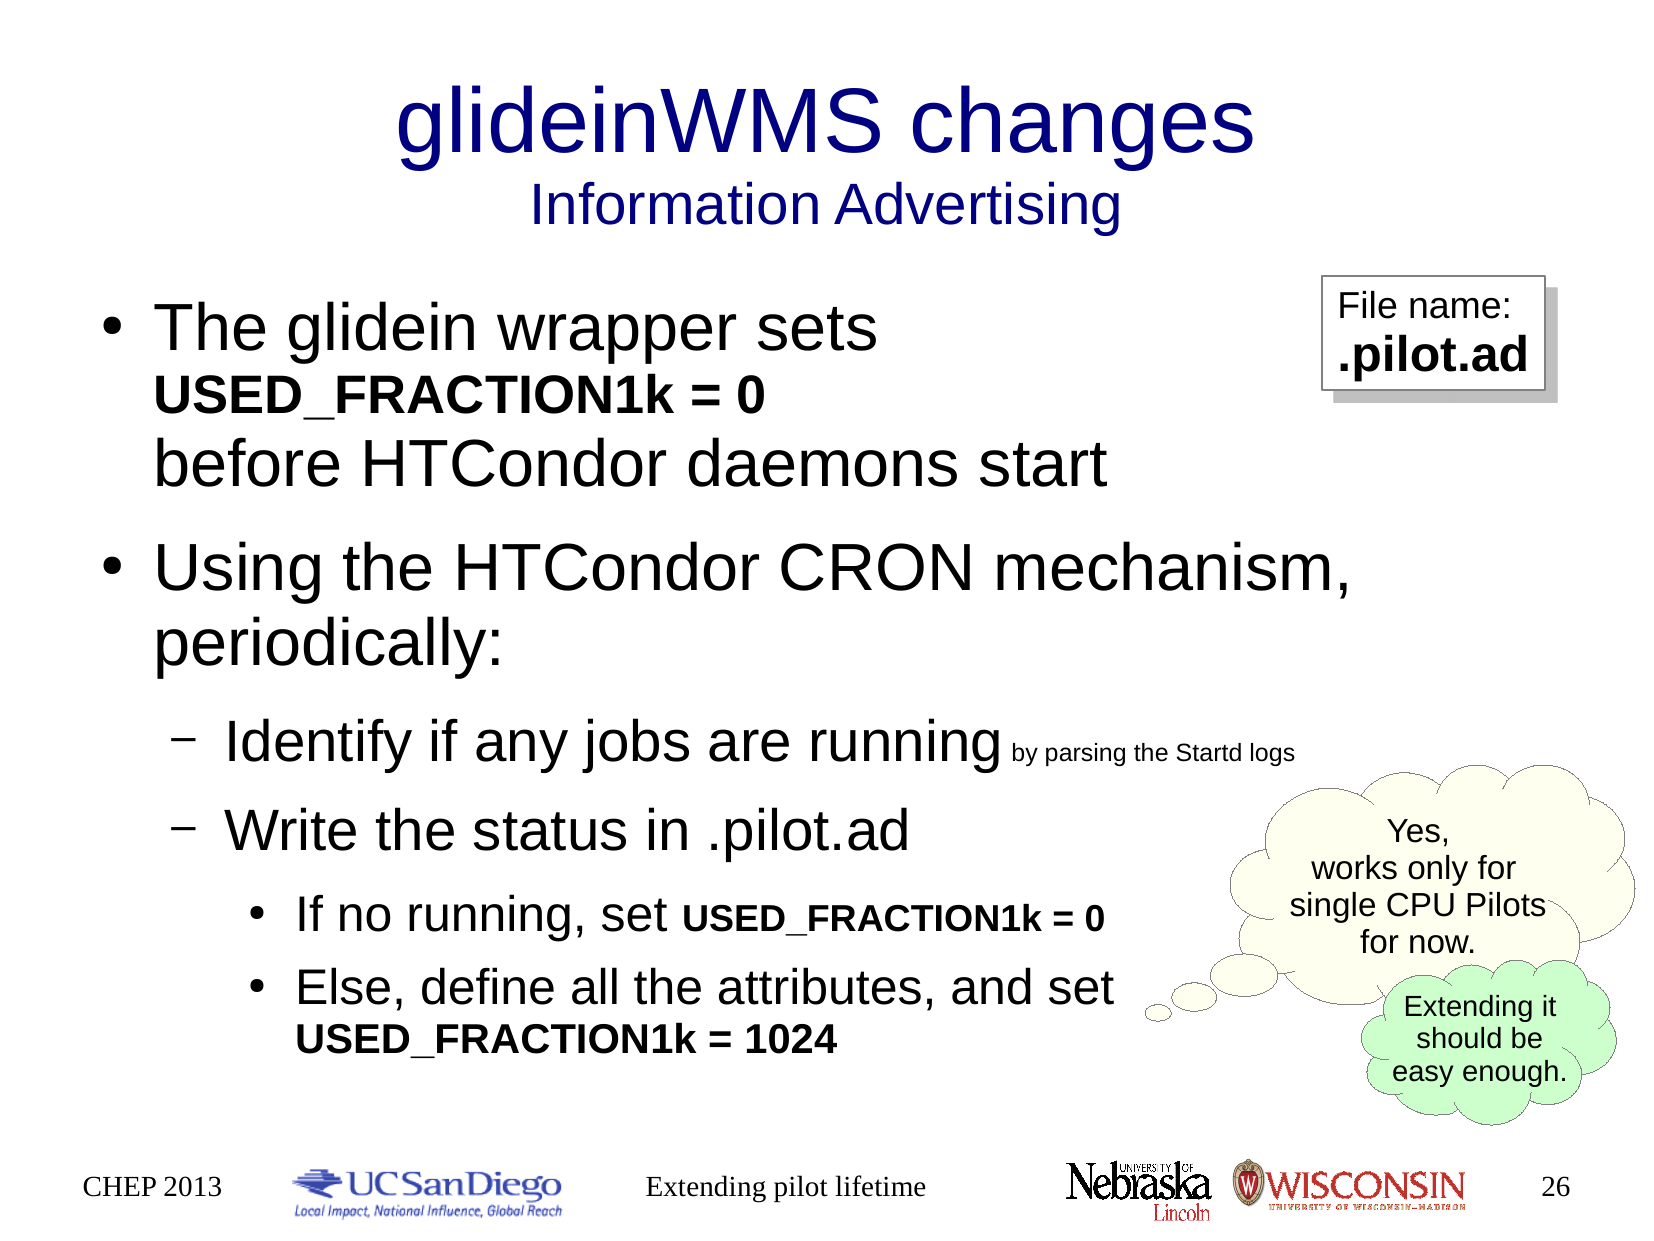

# glideinWMS changes Information Advertising
File name:
.pilot.ad
The glidein wrapper sets
USED_FRACTION1k = 0
before HTCondor daemons start
Using the HTCondor CRON mechanism, periodically:
Identify if any jobs are running by parsing the Startd logs
Write the status in .pilot.ad
If no running, set USED_FRACTION1k = 0
Else, define all the attributes, and set
USED_FRACTION1k = 1024
Yes,
works only for
single CPU Pilots
for now.
Extending it
should be
easy enough.
CHEP 2013
Extending pilot lifetime
26